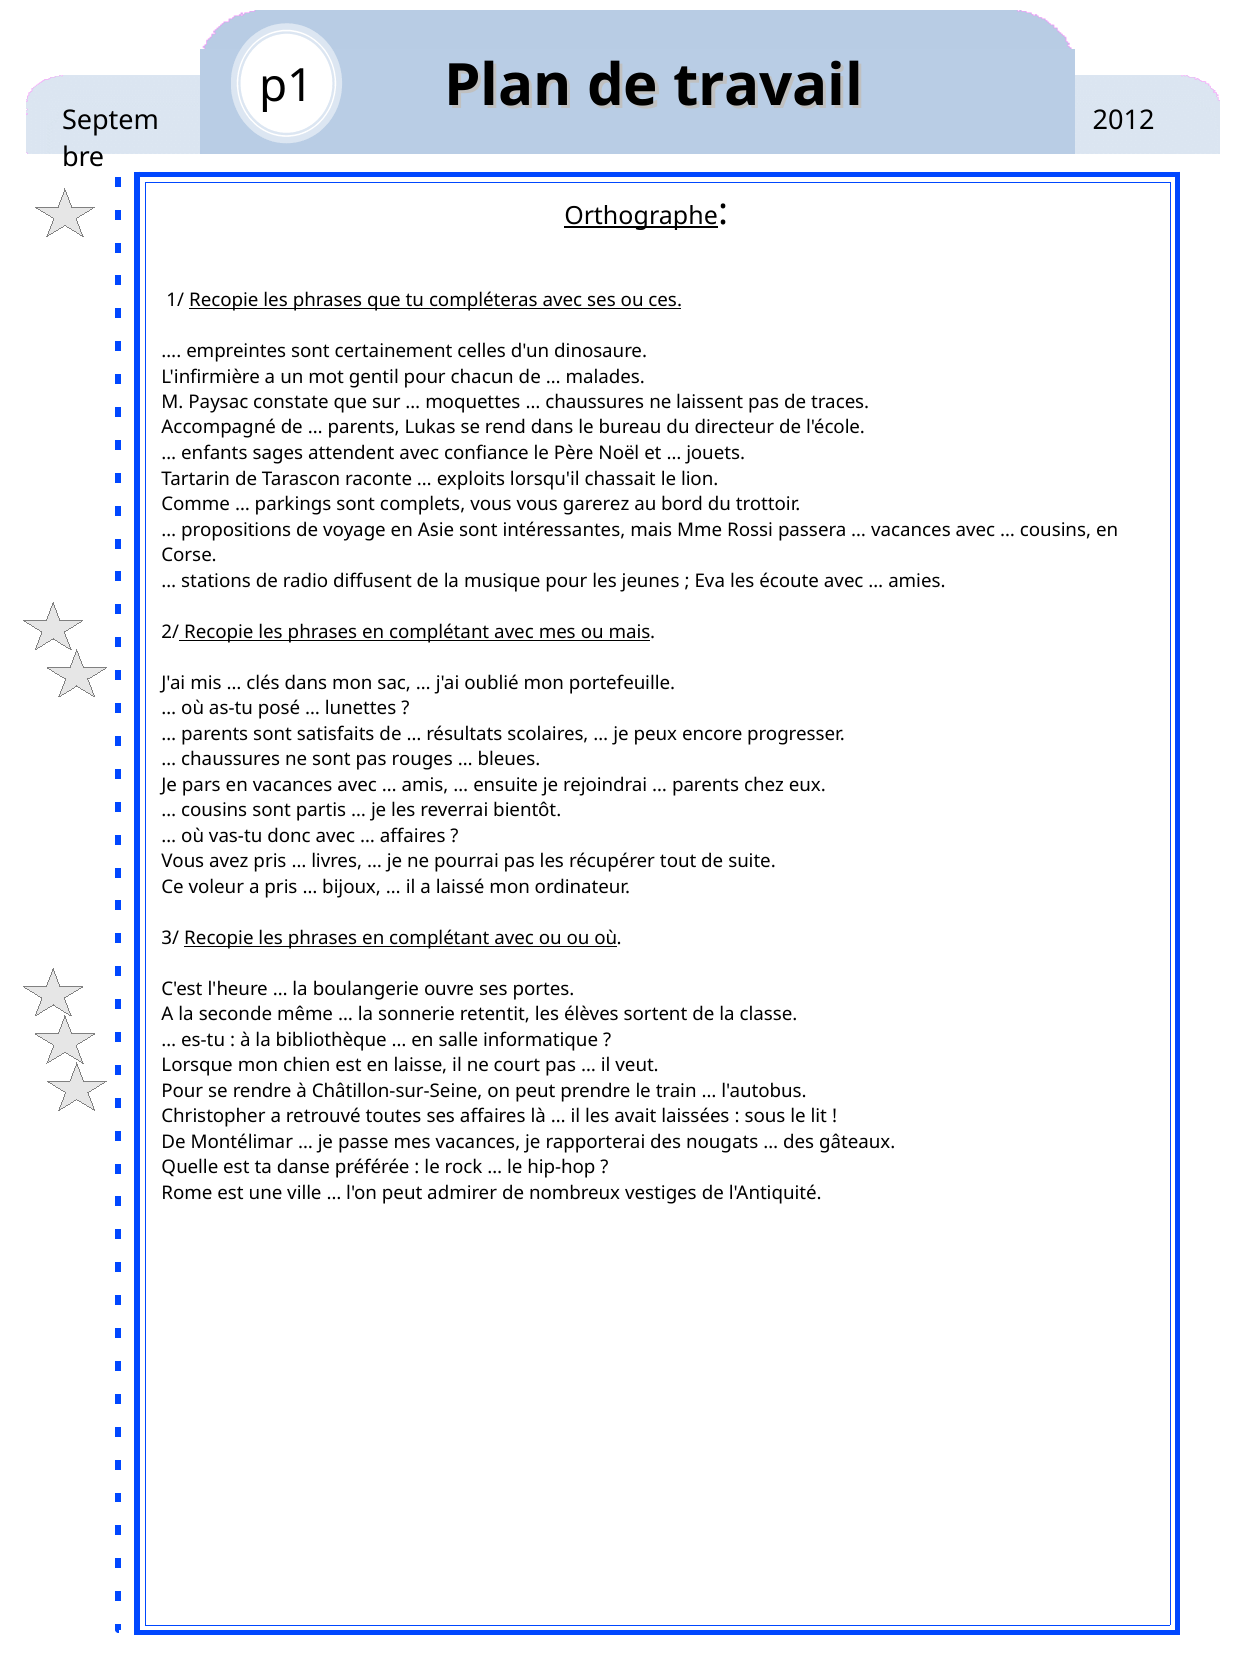

p1
Plan de travail
Septembre
2012
| |
| --- |
Orthographe:
 1/ Recopie les phrases que tu compléteras avec ses ou ces.
…. empreintes sont certainement celles d'un dinosaure.
L'infirmière a un mot gentil pour chacun de … malades.
M. Paysac constate que sur … moquettes … chaussures ne laissent pas de traces.
Accompagné de … parents, Lukas se rend dans le bureau du directeur de l'école.
… enfants sages attendent avec confiance le Père Noël et … jouets.
Tartarin de Tarascon raconte … exploits lorsqu'il chassait le lion.
Comme … parkings sont complets, vous vous garerez au bord du trottoir.
… propositions de voyage en Asie sont intéressantes, mais Mme Rossi passera … vacances avec … cousins, en Corse.
… stations de radio diffusent de la musique pour les jeunes ; Eva les écoute avec … amies.
2/ Recopie les phrases en complétant avec mes ou mais.
J'ai mis … clés dans mon sac, … j'ai oublié mon portefeuille.
… où as-tu posé … lunettes ?
… parents sont satisfaits de … résultats scolaires, … je peux encore progresser.
… chaussures ne sont pas rouges … bleues.
Je pars en vacances avec … amis, … ensuite je rejoindrai … parents chez eux.
… cousins sont partis … je les reverrai bientôt.
… où vas-tu donc avec … affaires ?
Vous avez pris … livres, … je ne pourrai pas les récupérer tout de suite.
Ce voleur a pris … bijoux, … il a laissé mon ordinateur.
3/ Recopie les phrases en complétant avec ou ou où.
C'est l'heure … la boulangerie ouvre ses portes.
A la seconde même … la sonnerie retentit, les élèves sortent de la classe.
… es-tu : à la bibliothèque … en salle informatique ?
Lorsque mon chien est en laisse, il ne court pas … il veut.
Pour se rendre à Châtillon-sur-Seine, on peut prendre le train … l'autobus.
Christopher a retrouvé toutes ses affaires là … il les avait laissées : sous le lit !
De Montélimar … je passe mes vacances, je rapporterai des nougats … des gâteaux.
Quelle est ta danse préférée : le rock … le hip-hop ?
Rome est une ville … l'on peut admirer de nombreux vestiges de l'Antiquité.